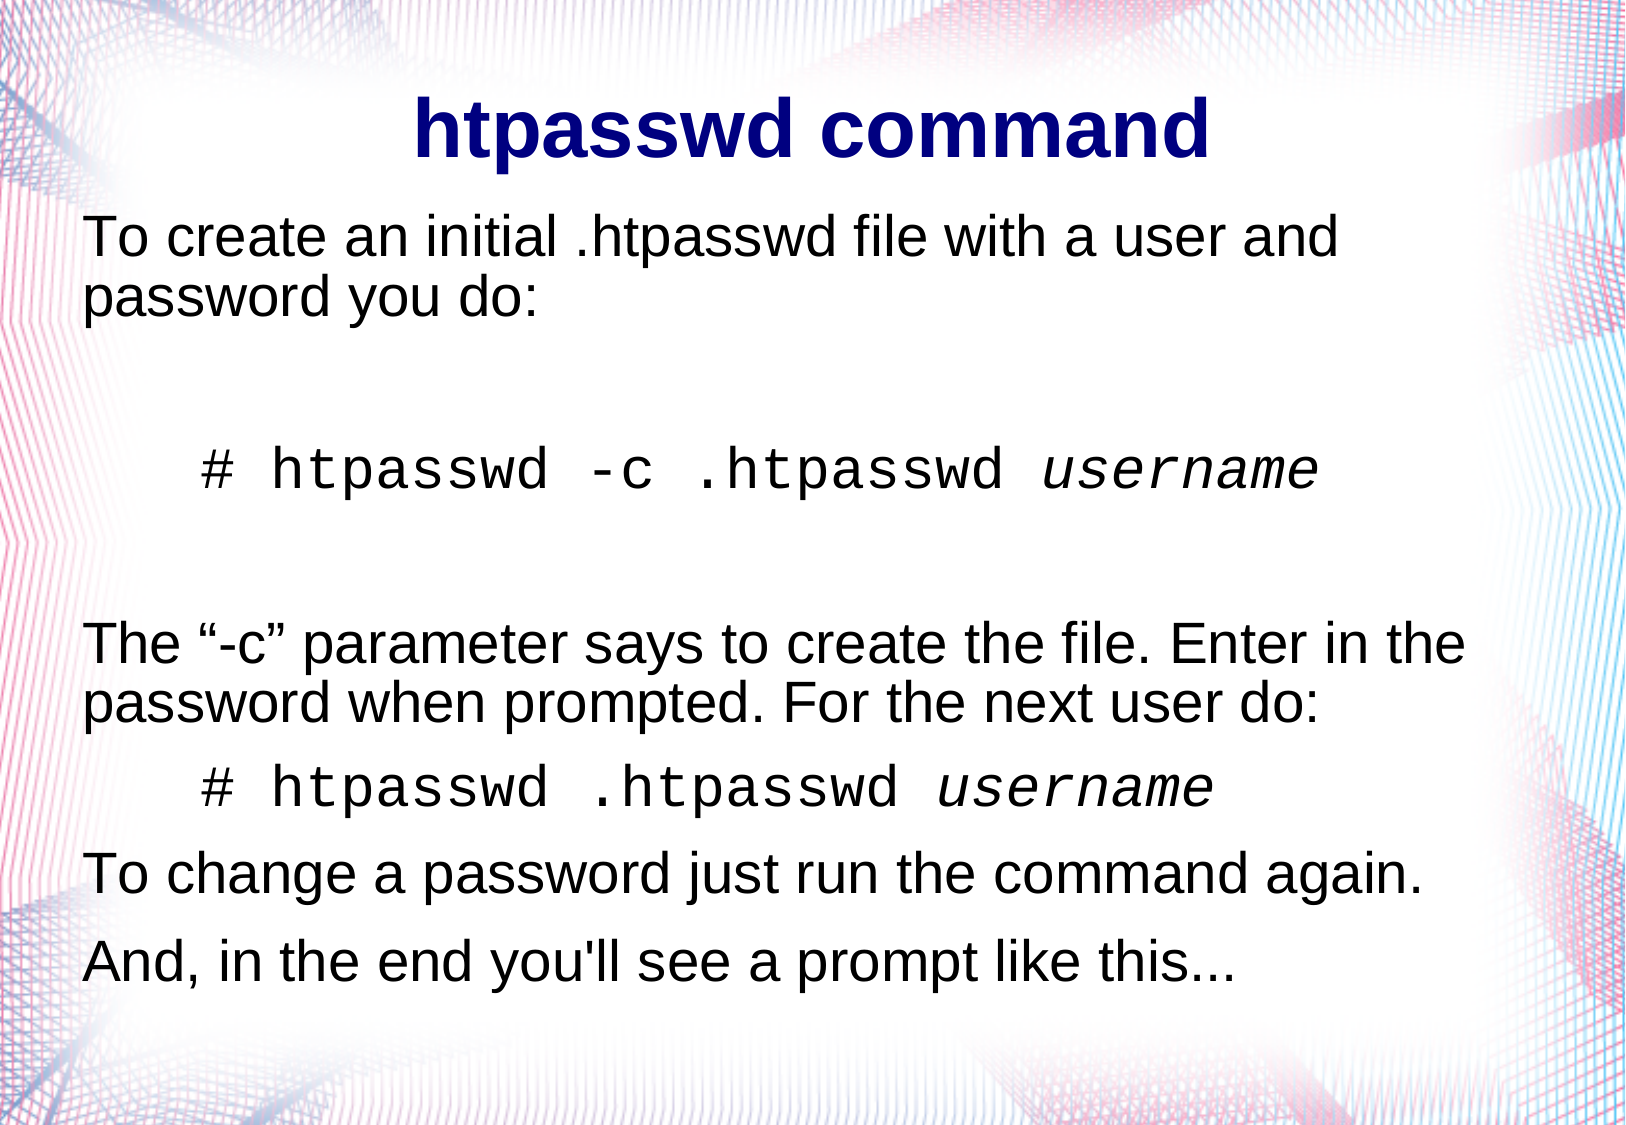

htpasswd command
To create an initial .htpasswd file with a user and password you do:
 	# htpasswd -c .htpasswd username
The “-c” parameter says to create the file. Enter in the password when prompted. For the next user do:
 	# htpasswd .htpasswd username
To change a password just run the command again.
And, in the end you'll see a prompt like this...